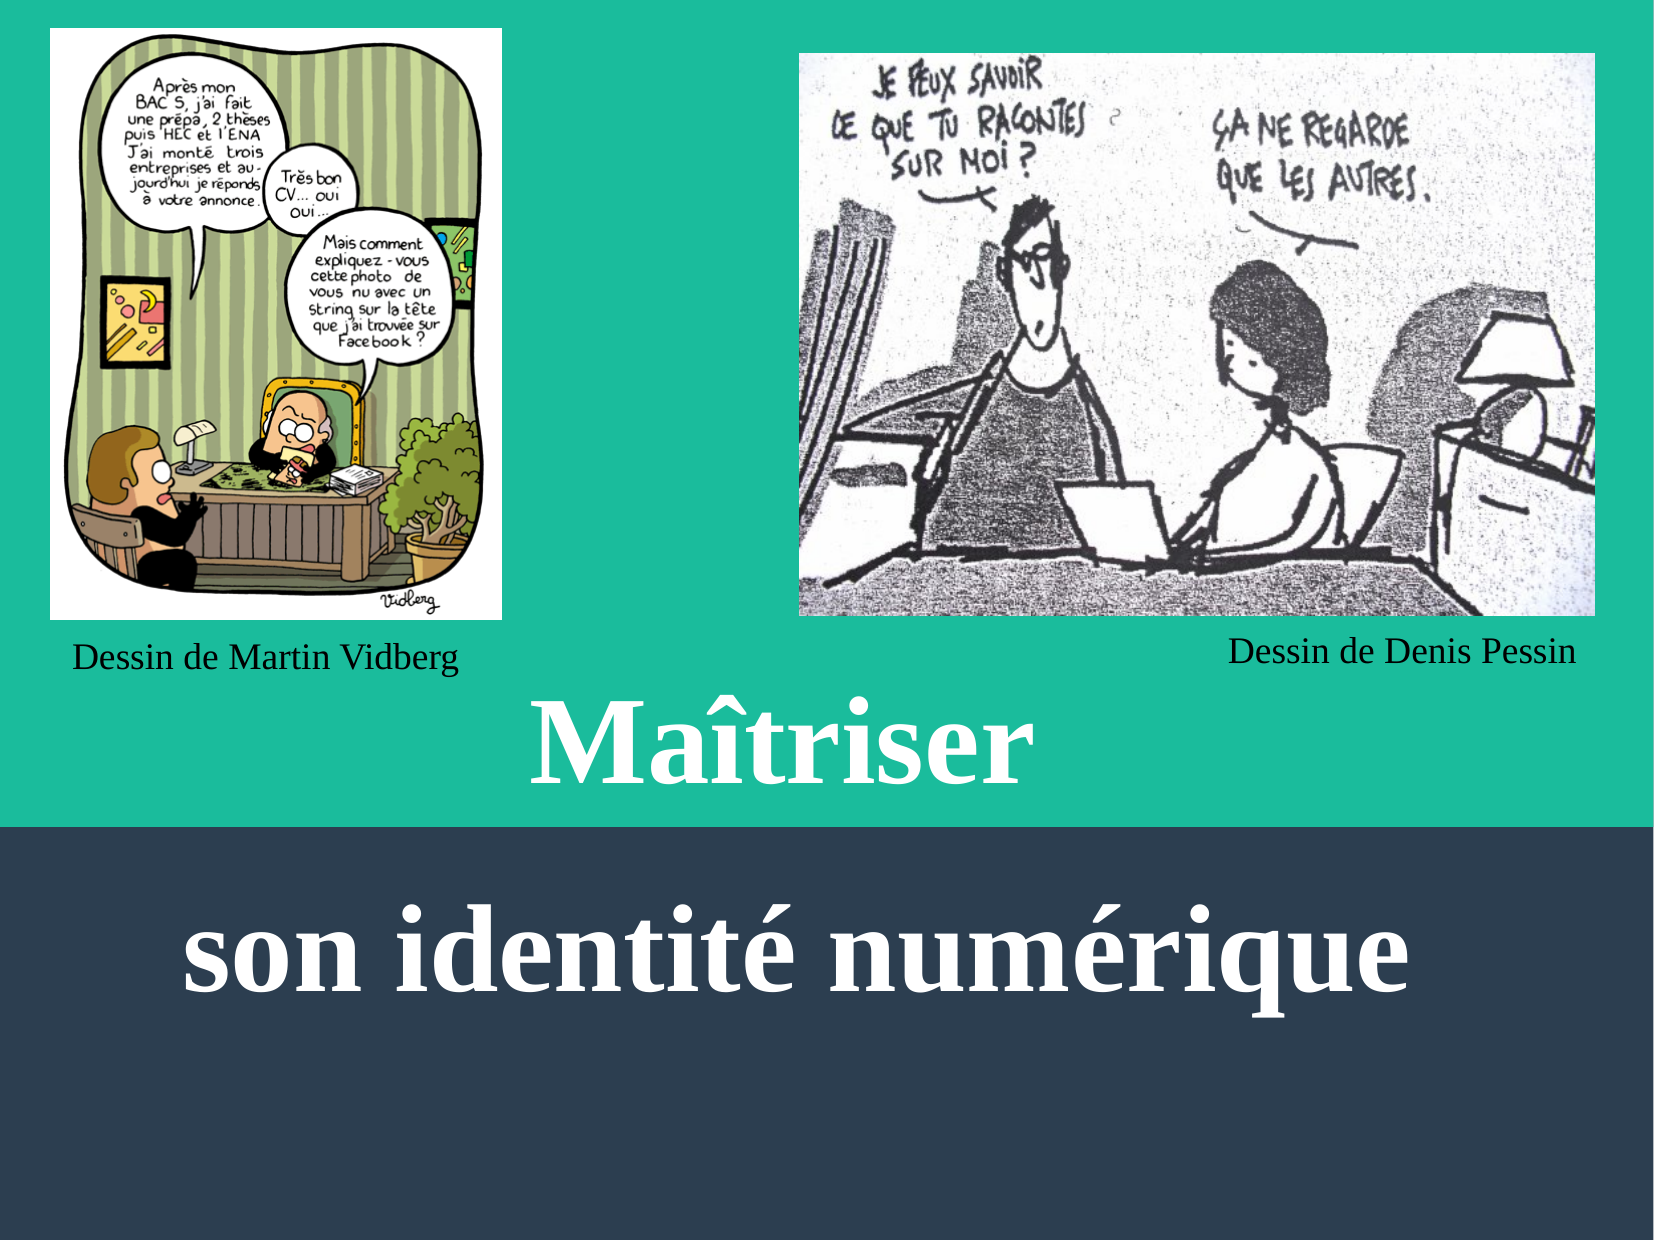

# Maîtriser son identité numérique
Dessin de Denis Pessin
Dessin de Martin Vidberg